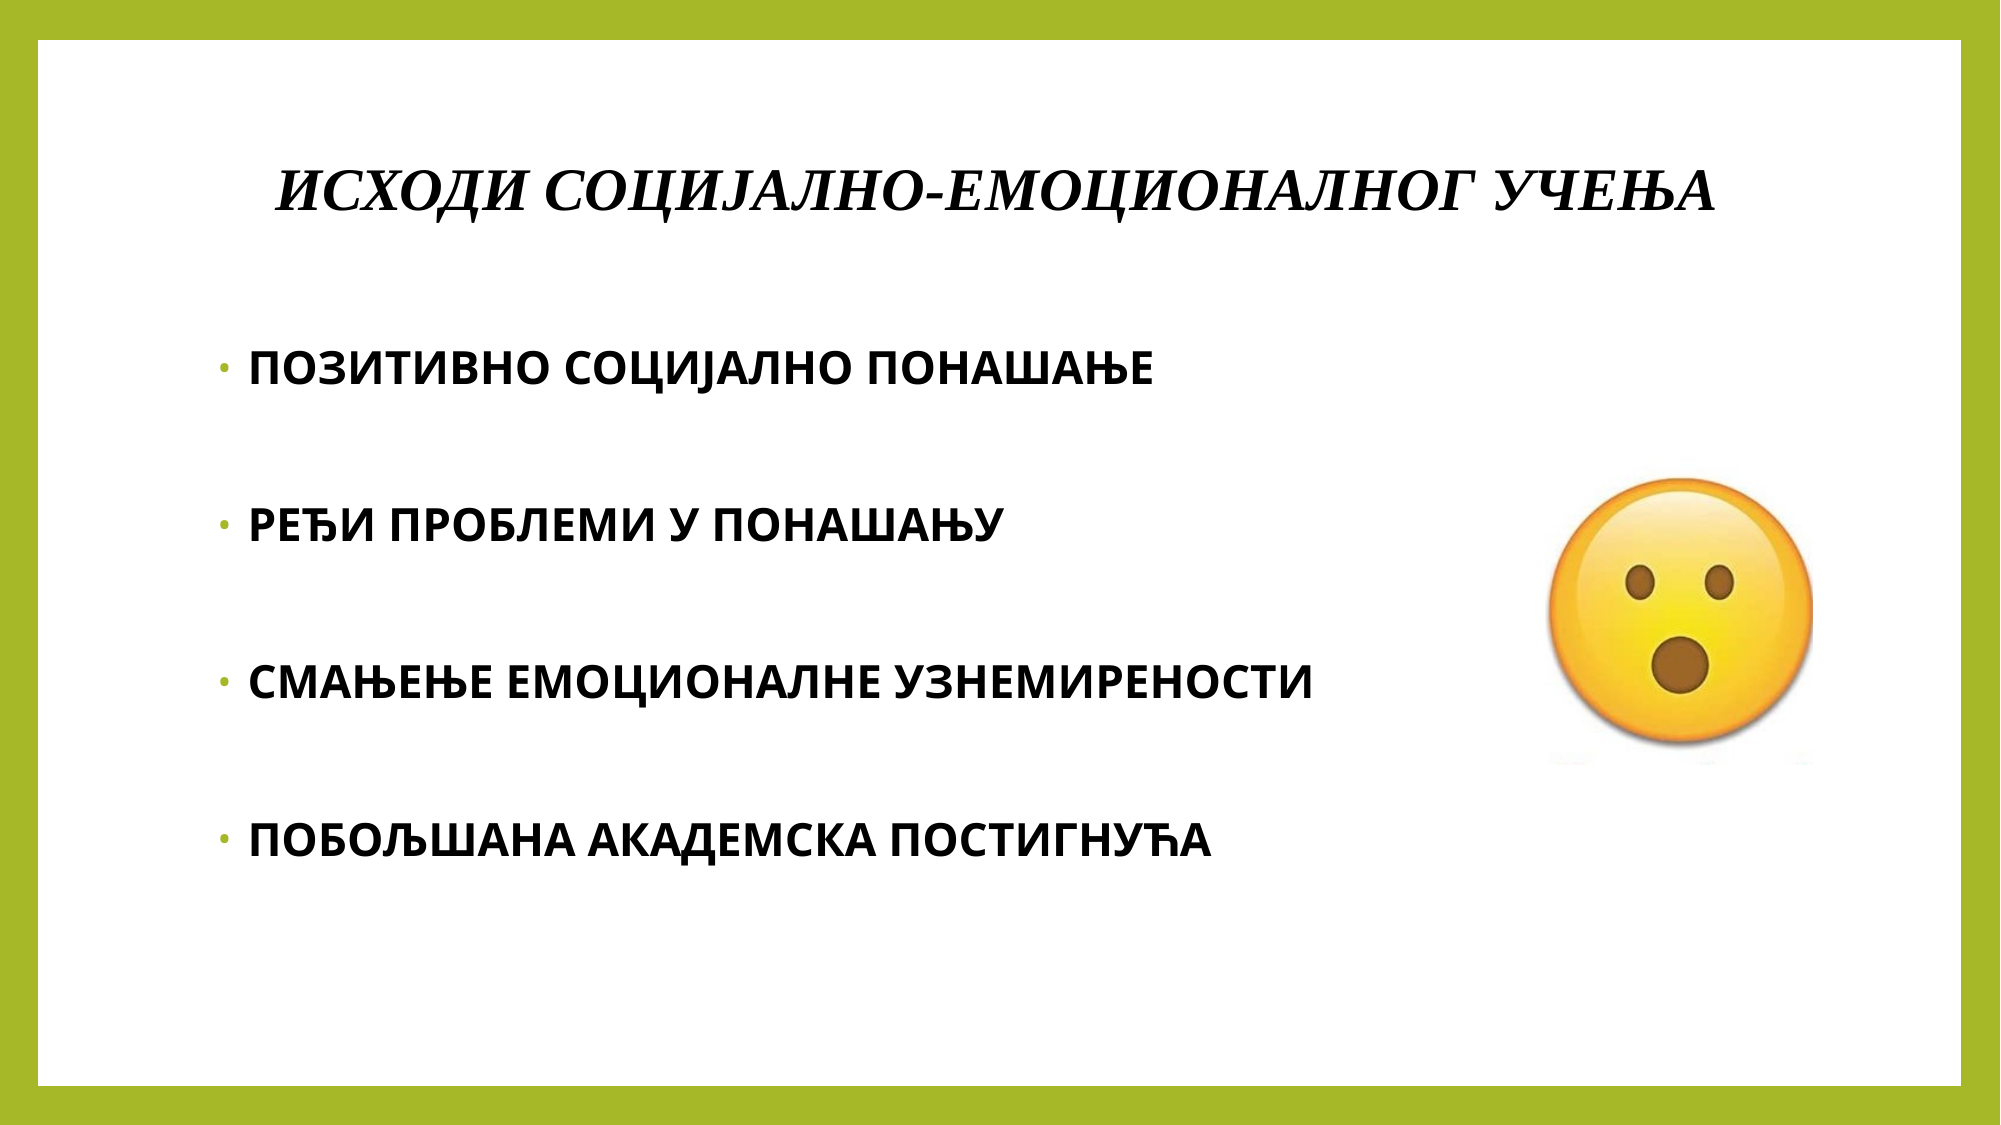

# ИСХОДИ СОЦИЈАЛНО-ЕМОЦИОНАЛНОГ УЧЕЊА
ПОЗИТИВНО СОЦИЈАЛНО ПОНАШАЊЕ
РЕЂИ ПРОБЛЕМИ У ПОНАШАЊУ
СМАЊЕЊЕ ЕМОЦИОНАЛНЕ УЗНЕМИРЕНОСТИ
ПОБОЉШАНА АКАДЕМСКА ПОСТИГНУЋА